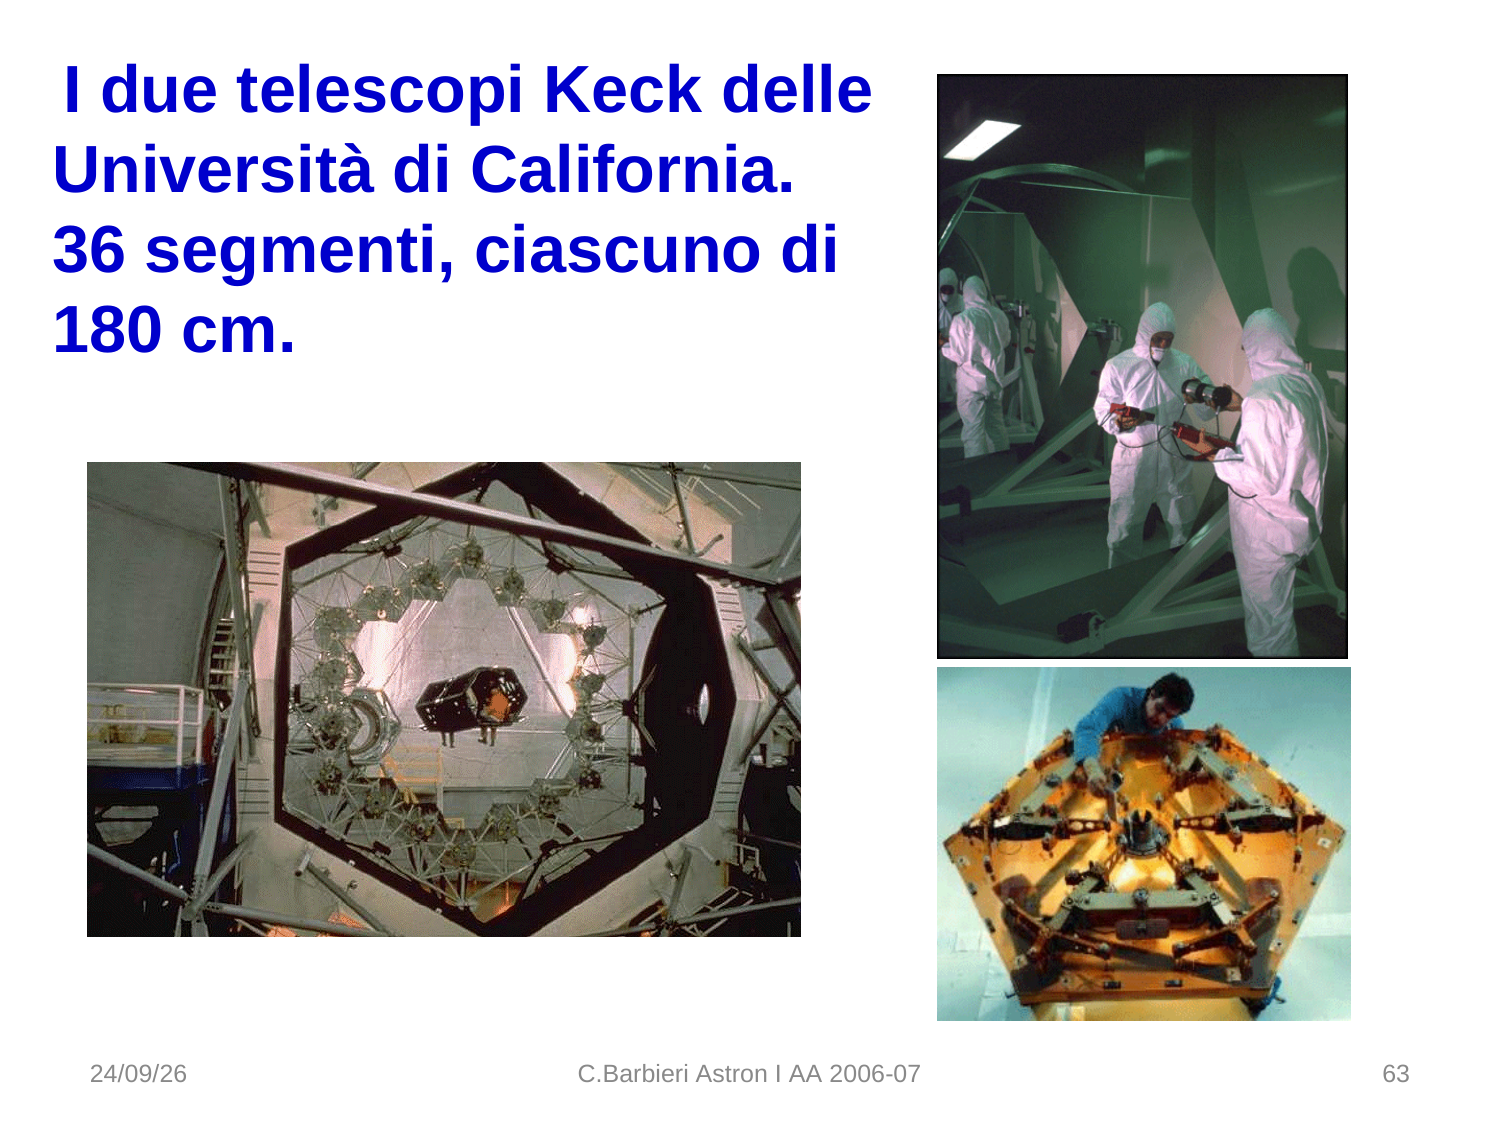

# I due telescopi Keck delle Università di California. 36 segmenti, ciascuno di 180 cm.
C.Barbieri Astron I AA 2006-07